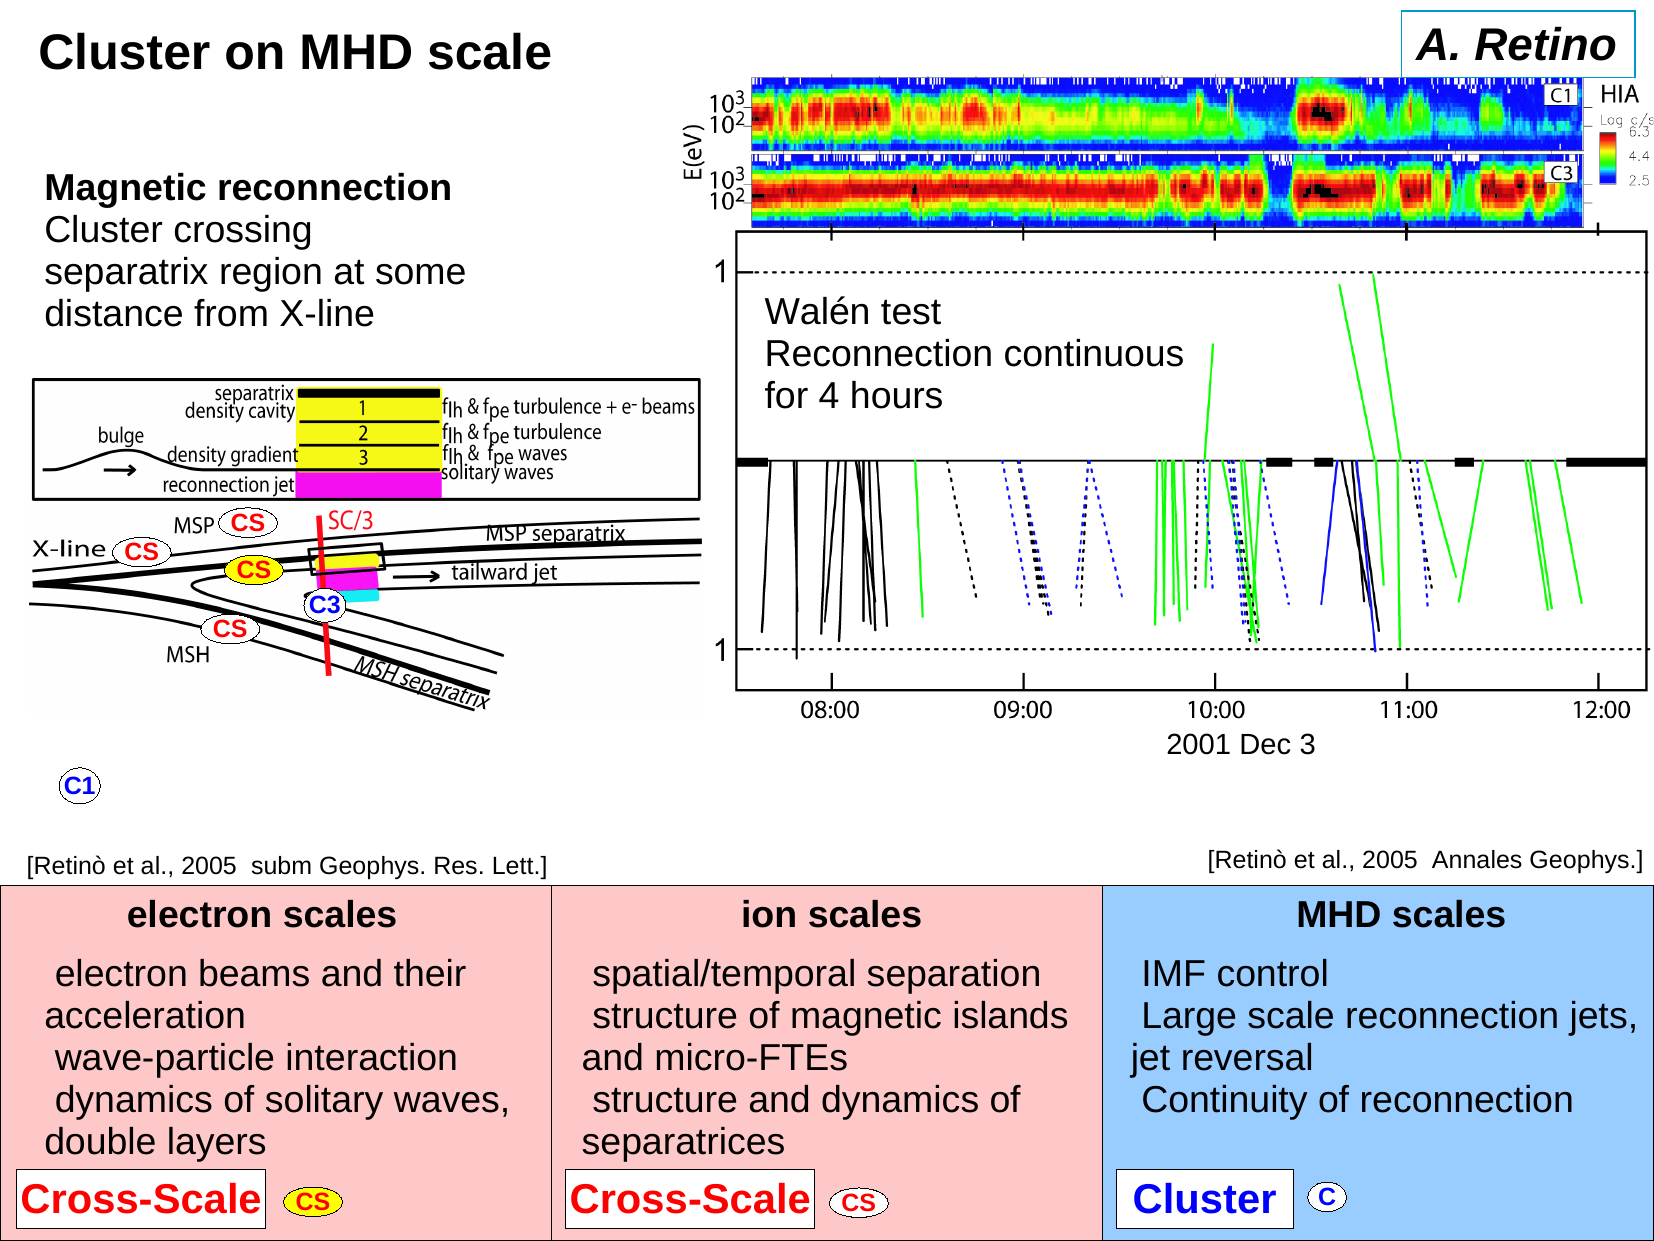

A. Retino
Cluster on MHD scale
Magnetic reconnection
Cluster crossing separatrix region at some distance from X-line
Walén test
Reconnection continuous
for 4 hours
CS
CS
CS
C3
CS
2001 Dec 3
C1
[Retinò et al., 2005 Annales Geophys.]
[Retinò et al., 2005 subm Geophys. Res. Lett.]
electron scales
ion scales
MHD scales
 electron beams and their acceleration
 wave-particle interaction
 dynamics of solitary waves, double layers
 spatial/temporal separation
 structure of magnetic islands and micro-FTEs
 structure and dynamics of separatrices
 IMF control
 Large scale reconnection jets, jet reversal
 Continuity of reconnection
Cross-Scale
Cross-Scale
Cluster
C
CS
CS